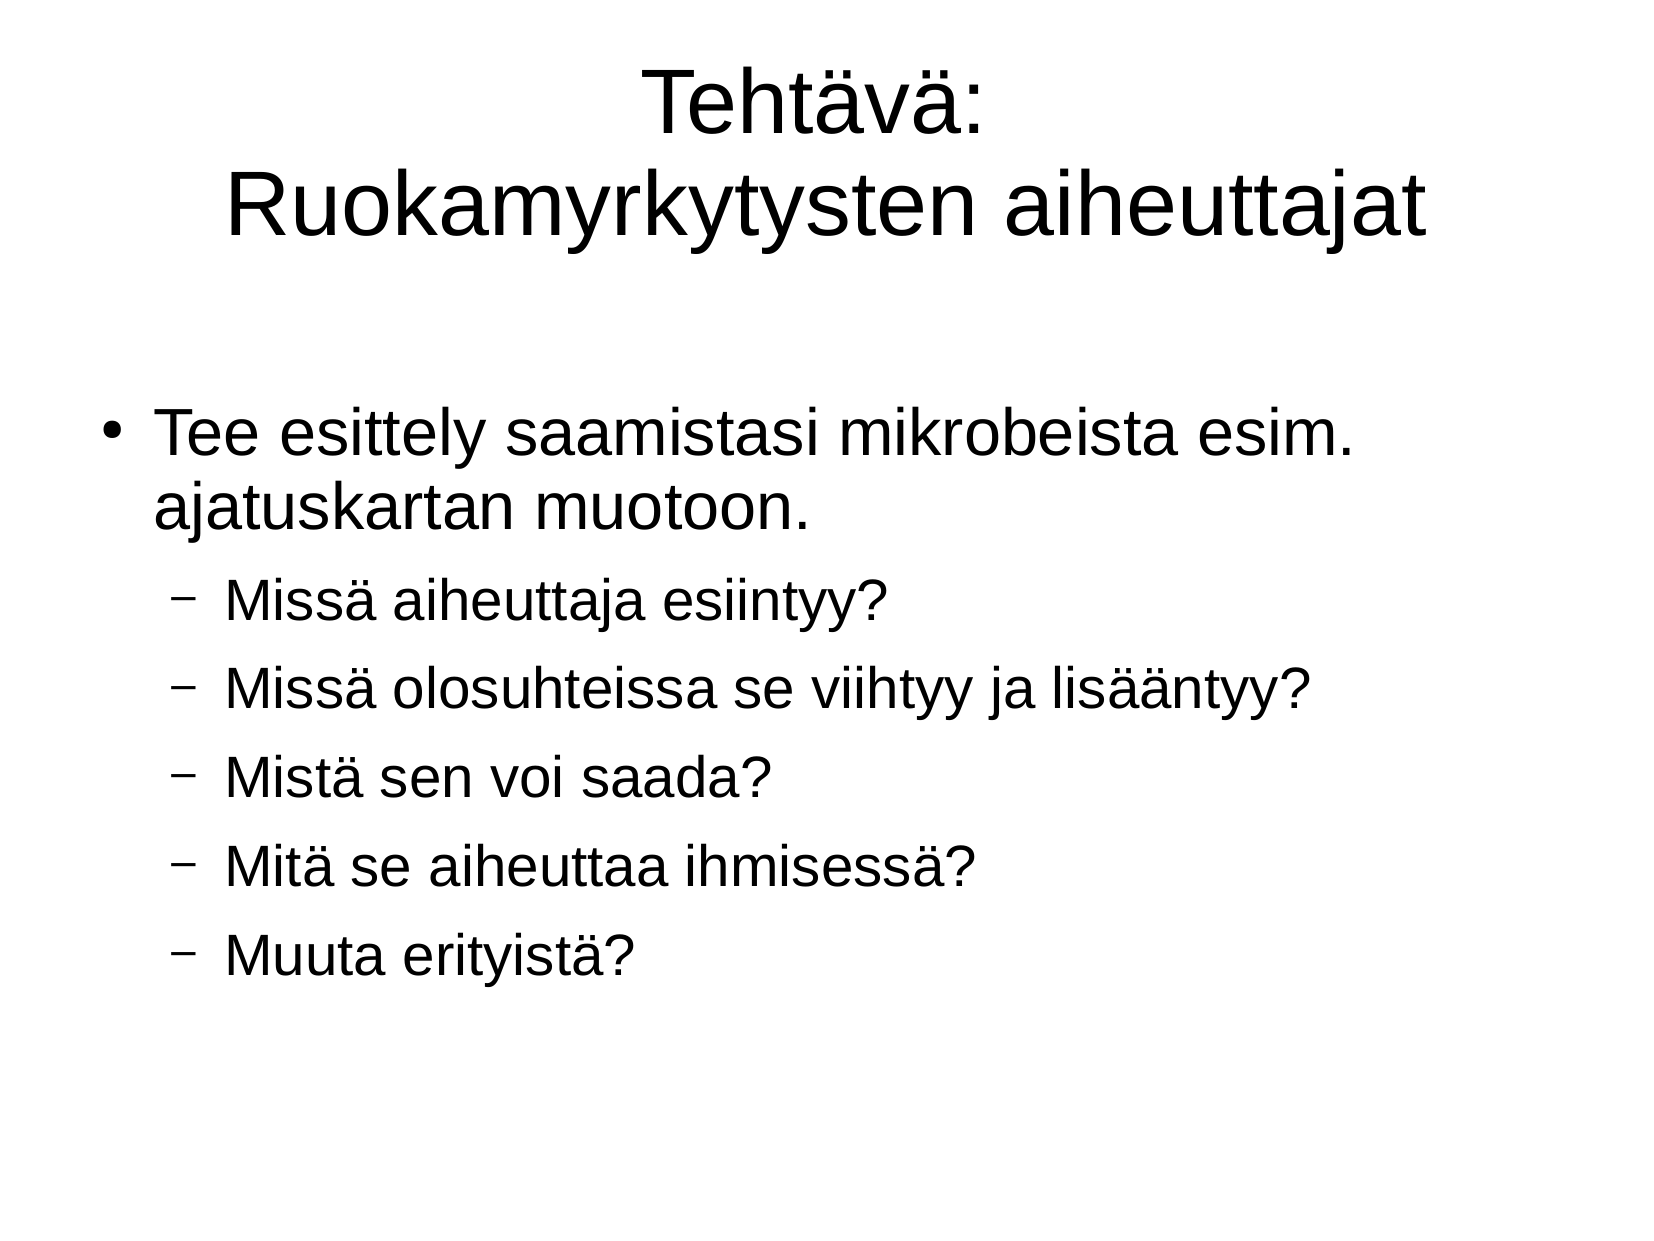

# Tehtävä: Ruokamyrkytysten aiheuttajat
Tee esittely saamistasi mikrobeista esim. ajatuskartan muotoon.
Missä aiheuttaja esiintyy?
Missä olosuhteissa se viihtyy ja lisääntyy?
Mistä sen voi saada?
Mitä se aiheuttaa ihmisessä?
Muuta erityistä?